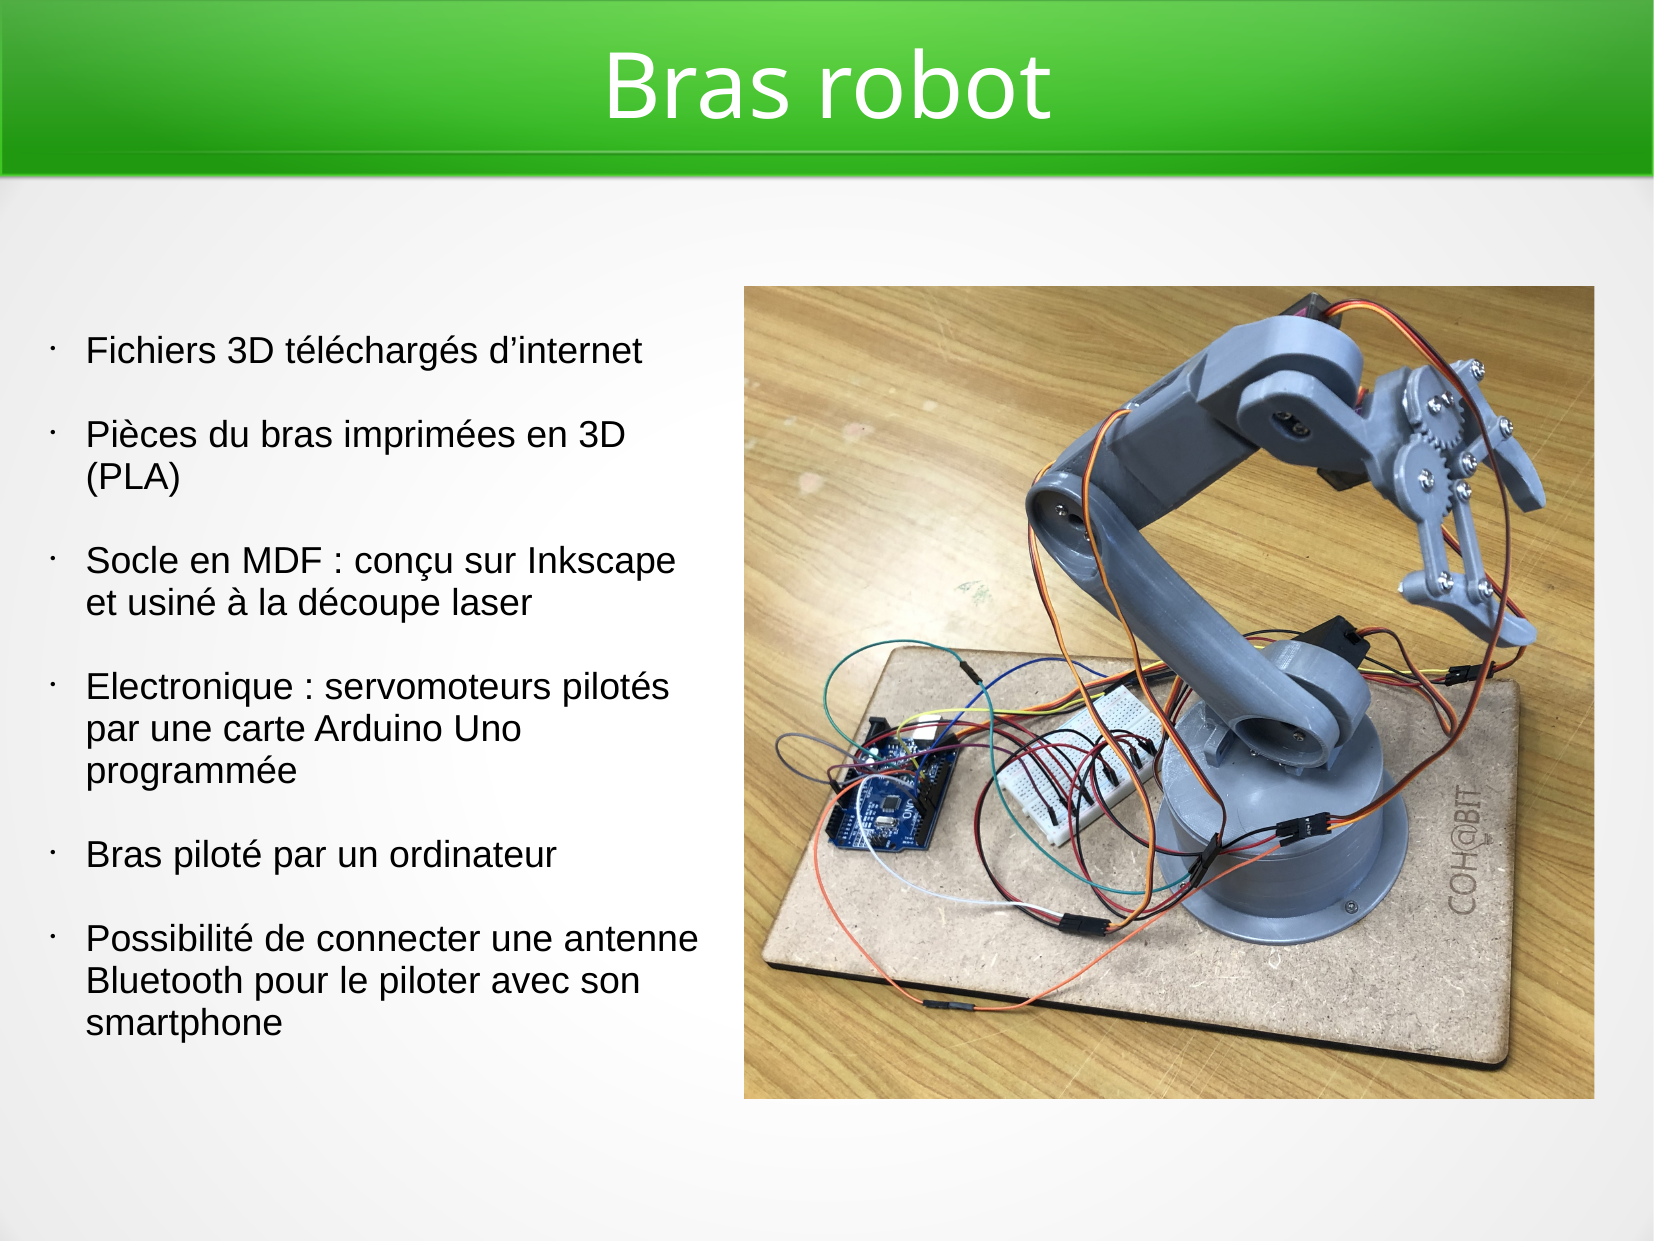

# Bras robot
Fichiers 3D téléchargés d’internet
Pièces du bras imprimées en 3D (PLA)
Socle en MDF : conçu sur Inkscape et usiné à la découpe laser
Electronique : servomoteurs pilotés par une carte Arduino Uno programmée
Bras piloté par un ordinateur
Possibilité de connecter une antenne Bluetooth pour le piloter avec son smartphone